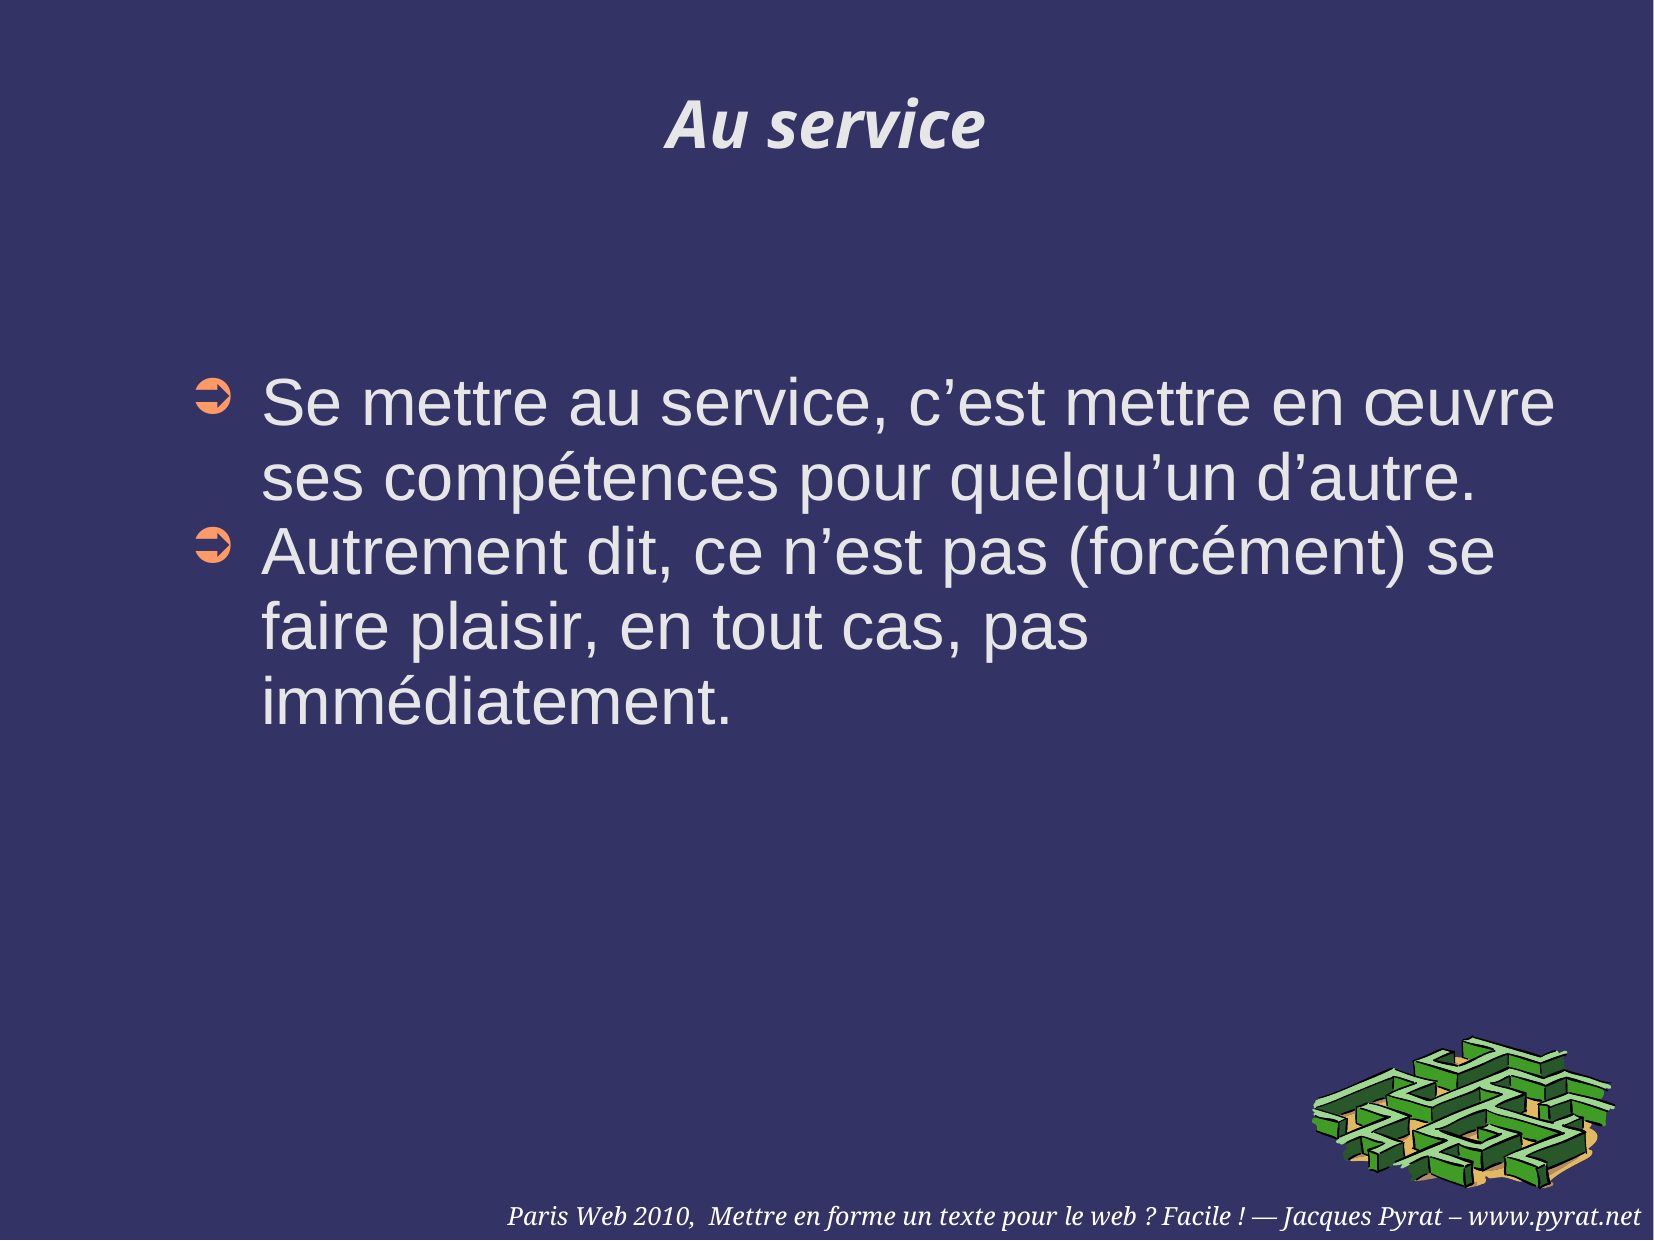

# Au service
Se mettre au service, c’est mettre en œuvre ses compétences pour quelqu’un d’autre.
Autrement dit, ce n’est pas (forcément) se faire plaisir, en tout cas, pas immédiatement.